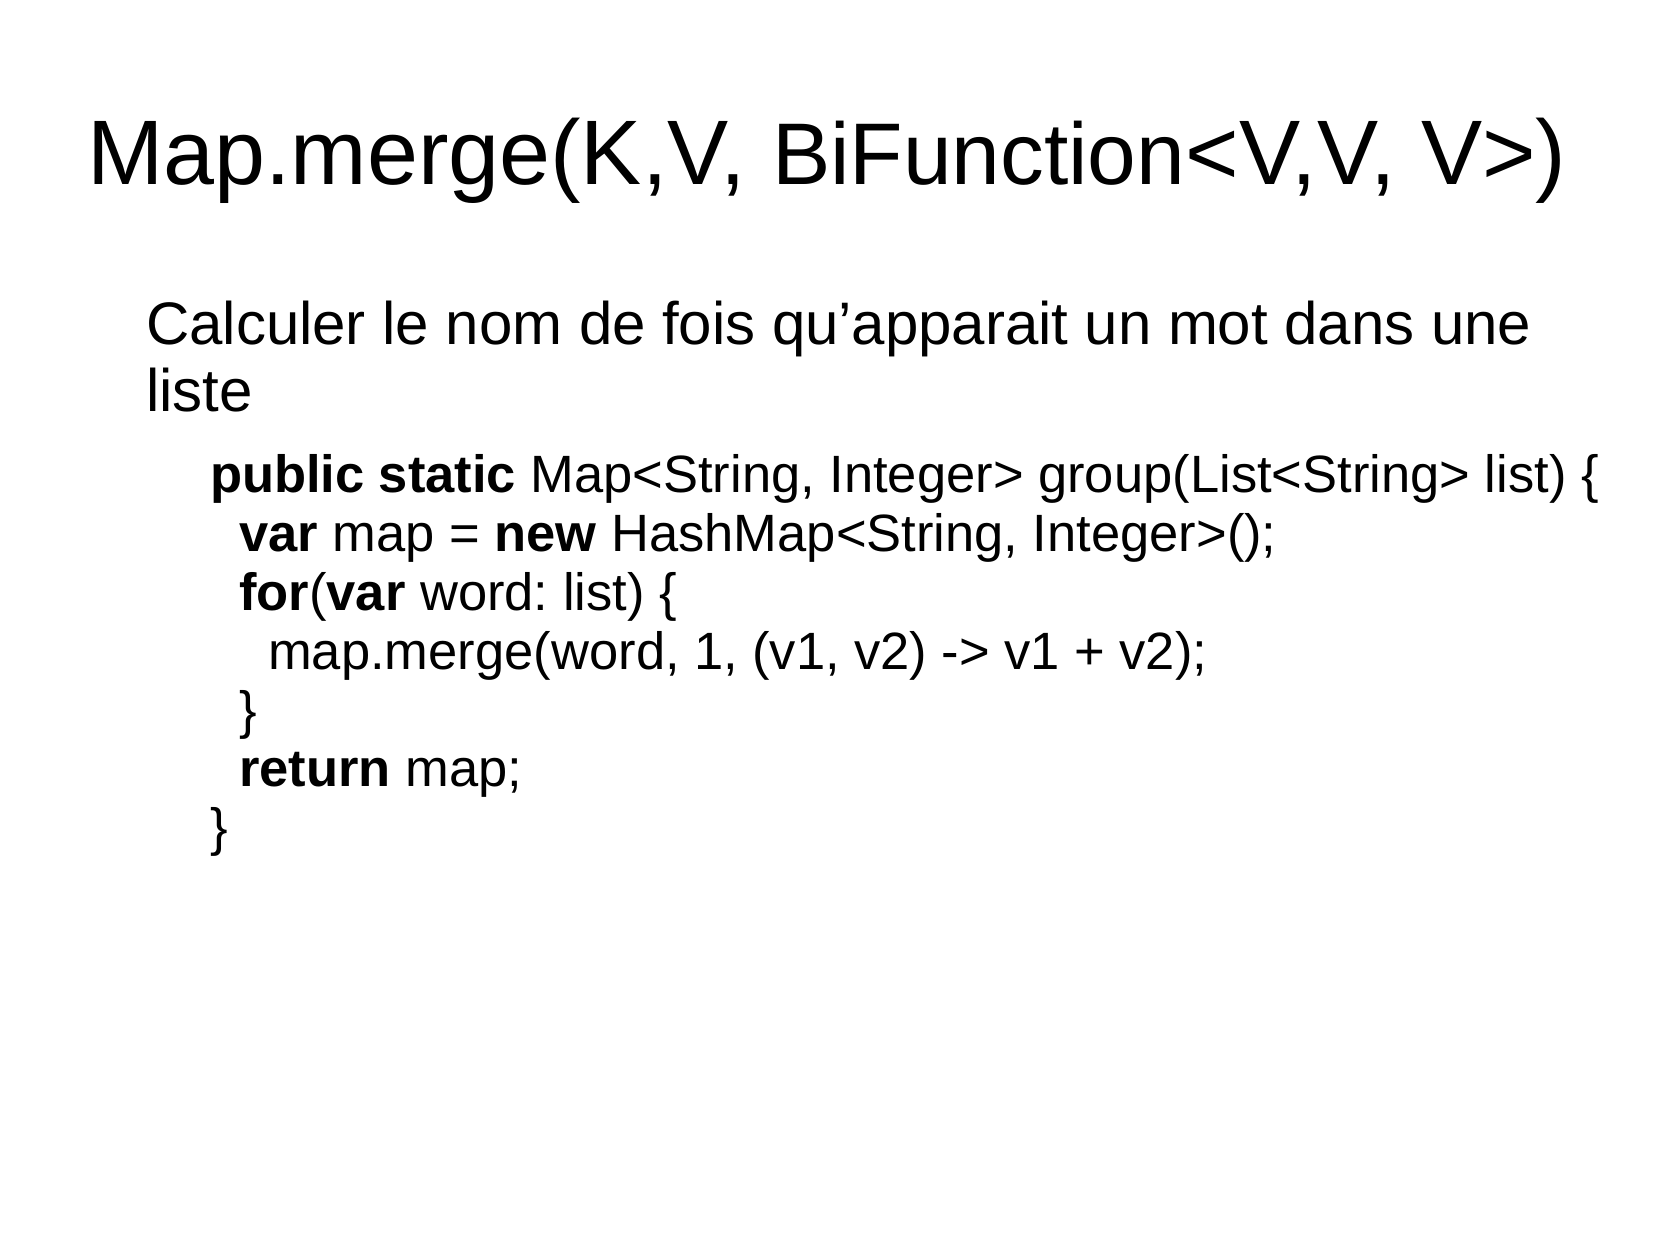

# Map.merge(K,V, BiFunction<V,V, V>)
Calculer le nom de fois qu’apparait un mot dans une liste
public static Map<String, Integer> group(List<String> list) {
 var map = new HashMap<String, Integer>();
 for(var word: list) {
 map.merge(word, 1, (v1, v2) -> v1 + v2);
 }
 return map;
}